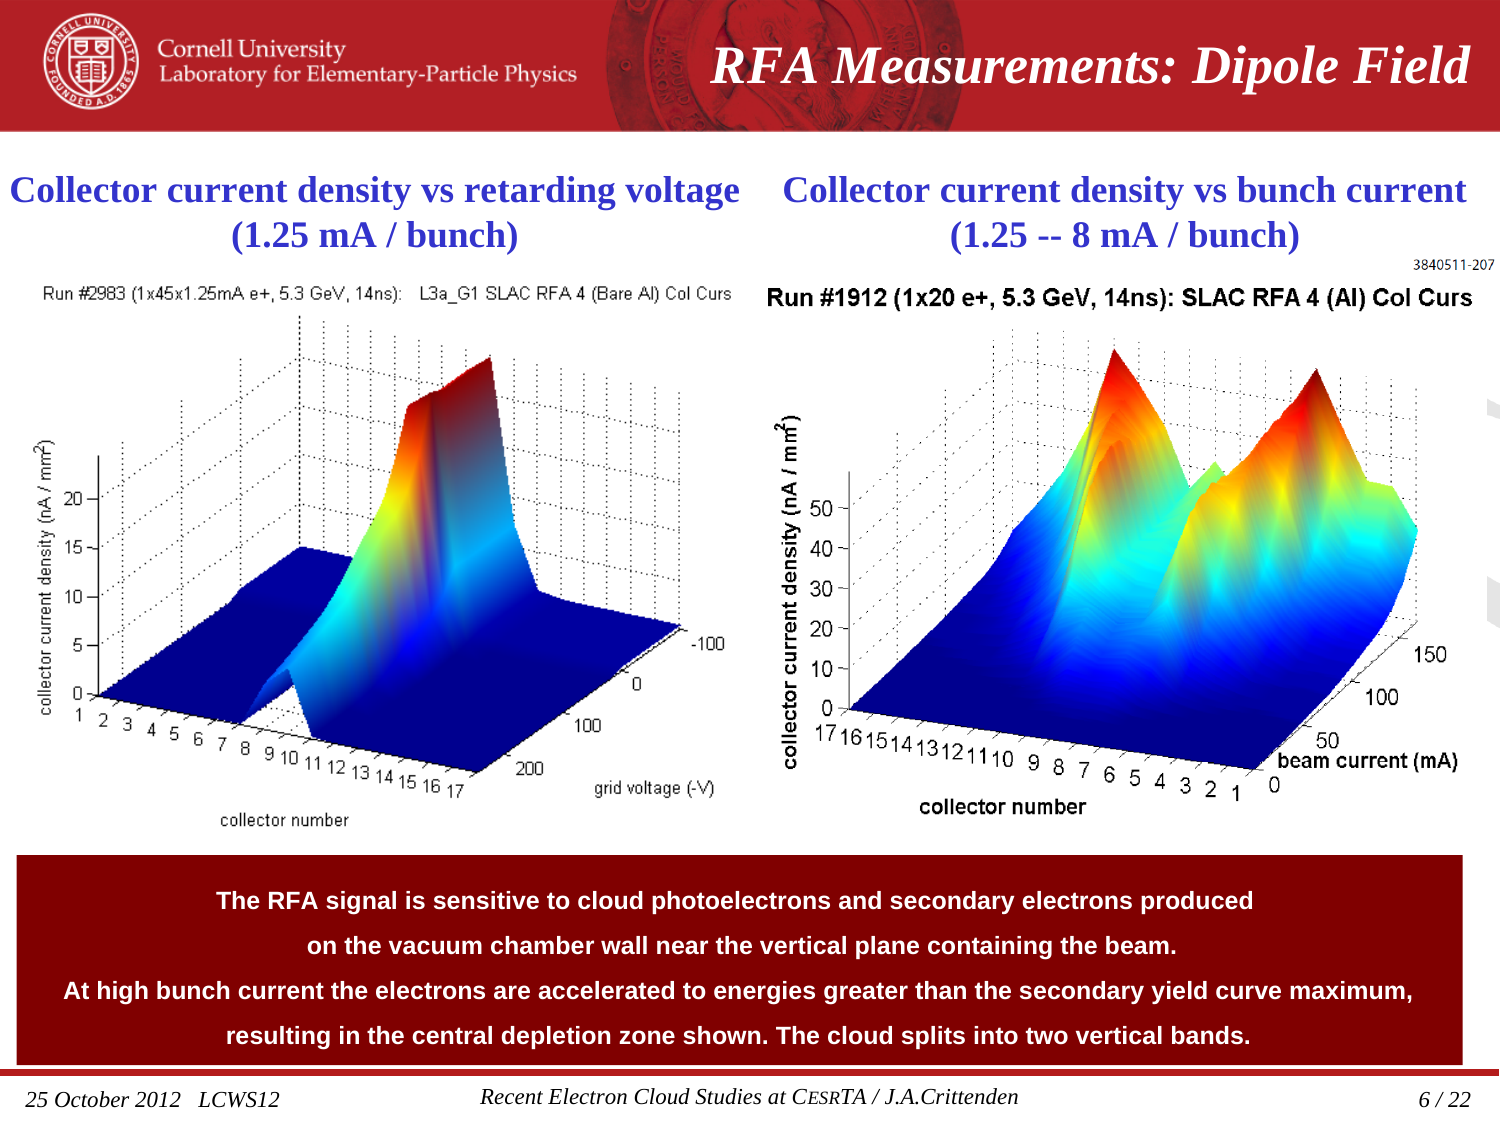

# RFA Measurements: Dipole Field
Collector current density vs retarding voltage
(1.25 mA / bunch)
Collector current density vs bunch current
(1.25 -- 8 mA / bunch)
The RFA signal is sensitive to cloud photoelectrons and secondary electrons produced
 on the vacuum chamber wall near the vertical plane containing the beam.
At high bunch current the electrons are accelerated to energies greater than the secondary yield curve maximum,
resulting in the central depletion zone shown. The cloud splits into two vertical bands.